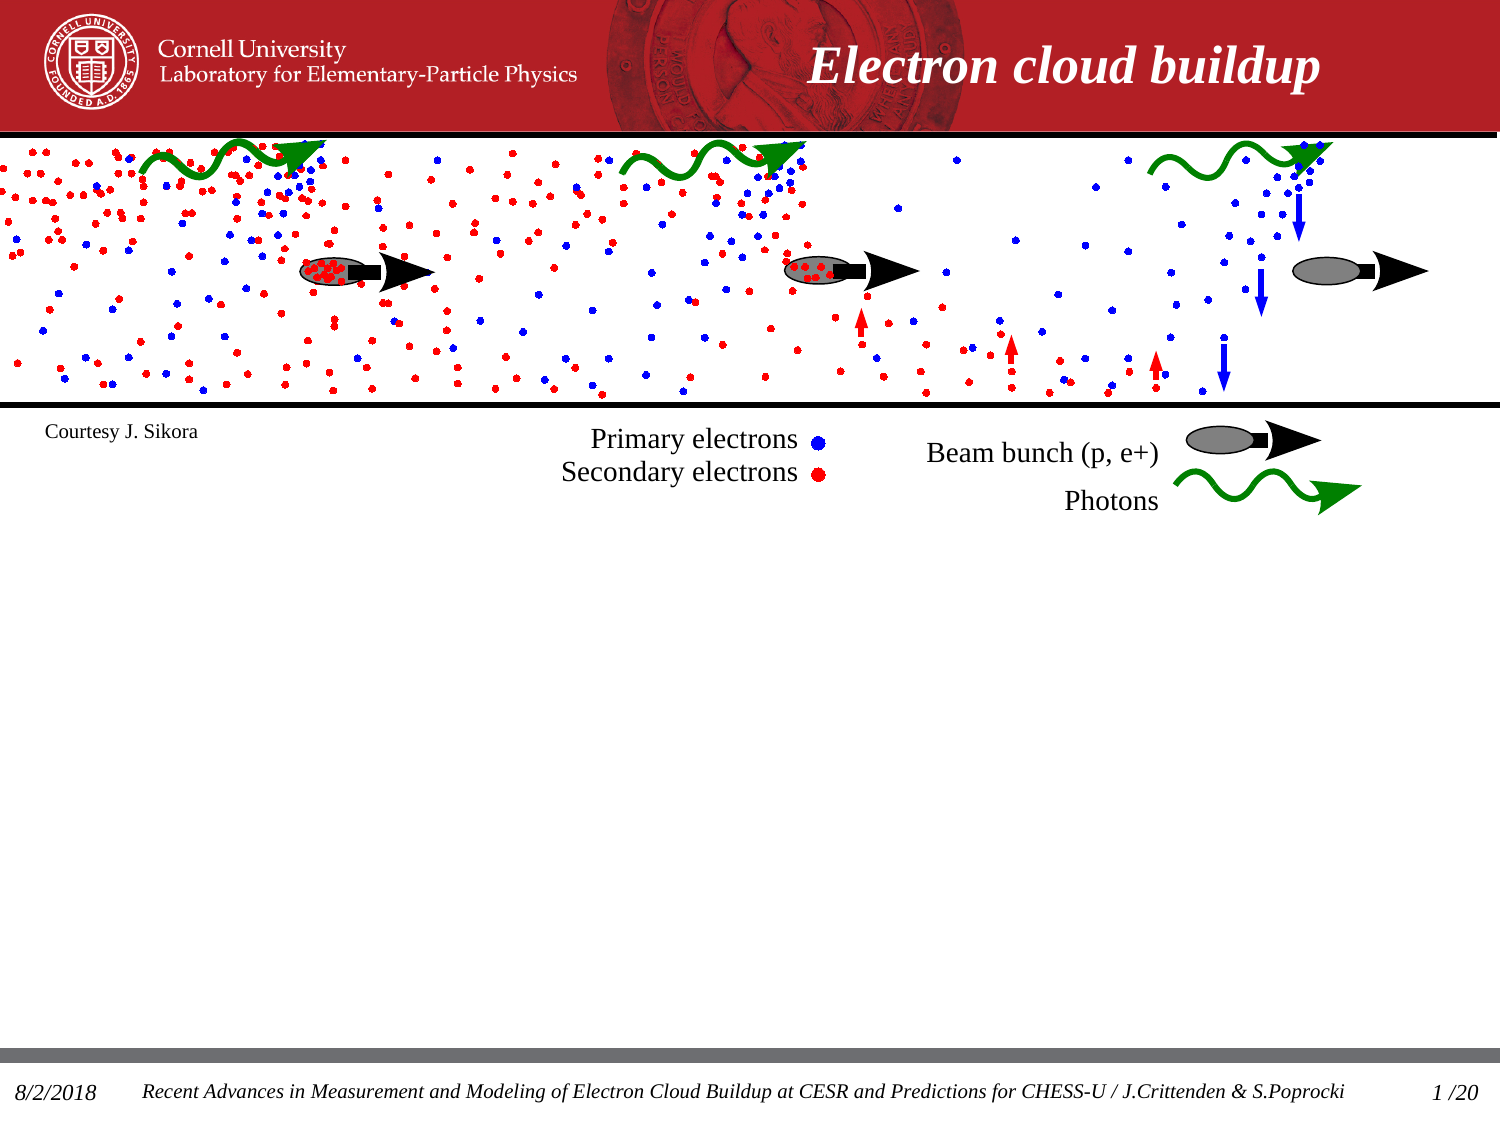

# Electron cloud buildup
Courtesy J. Sikora
Beam bunch (p, e+)
Photons
Primary electrons
Secondary electrons